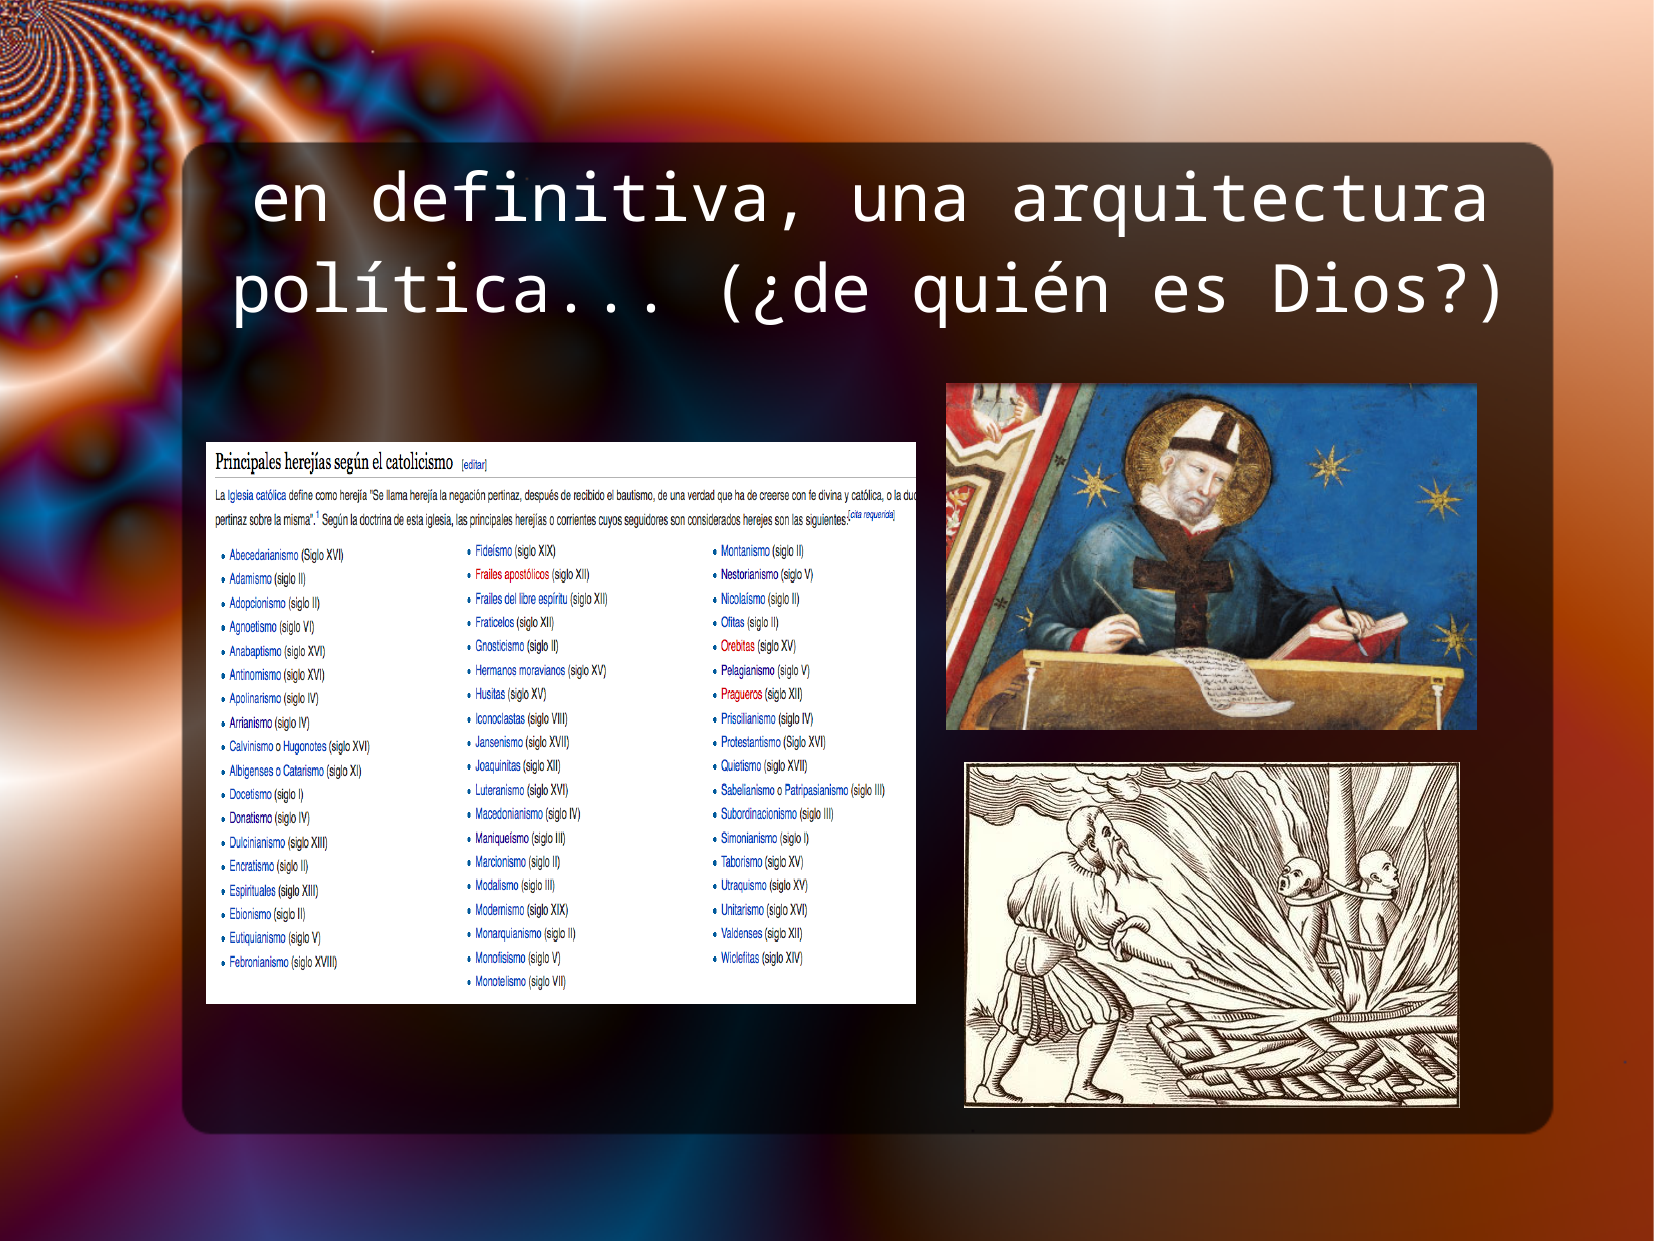

# en definitiva, una arquitectura política... (¿de quién es Dios?)